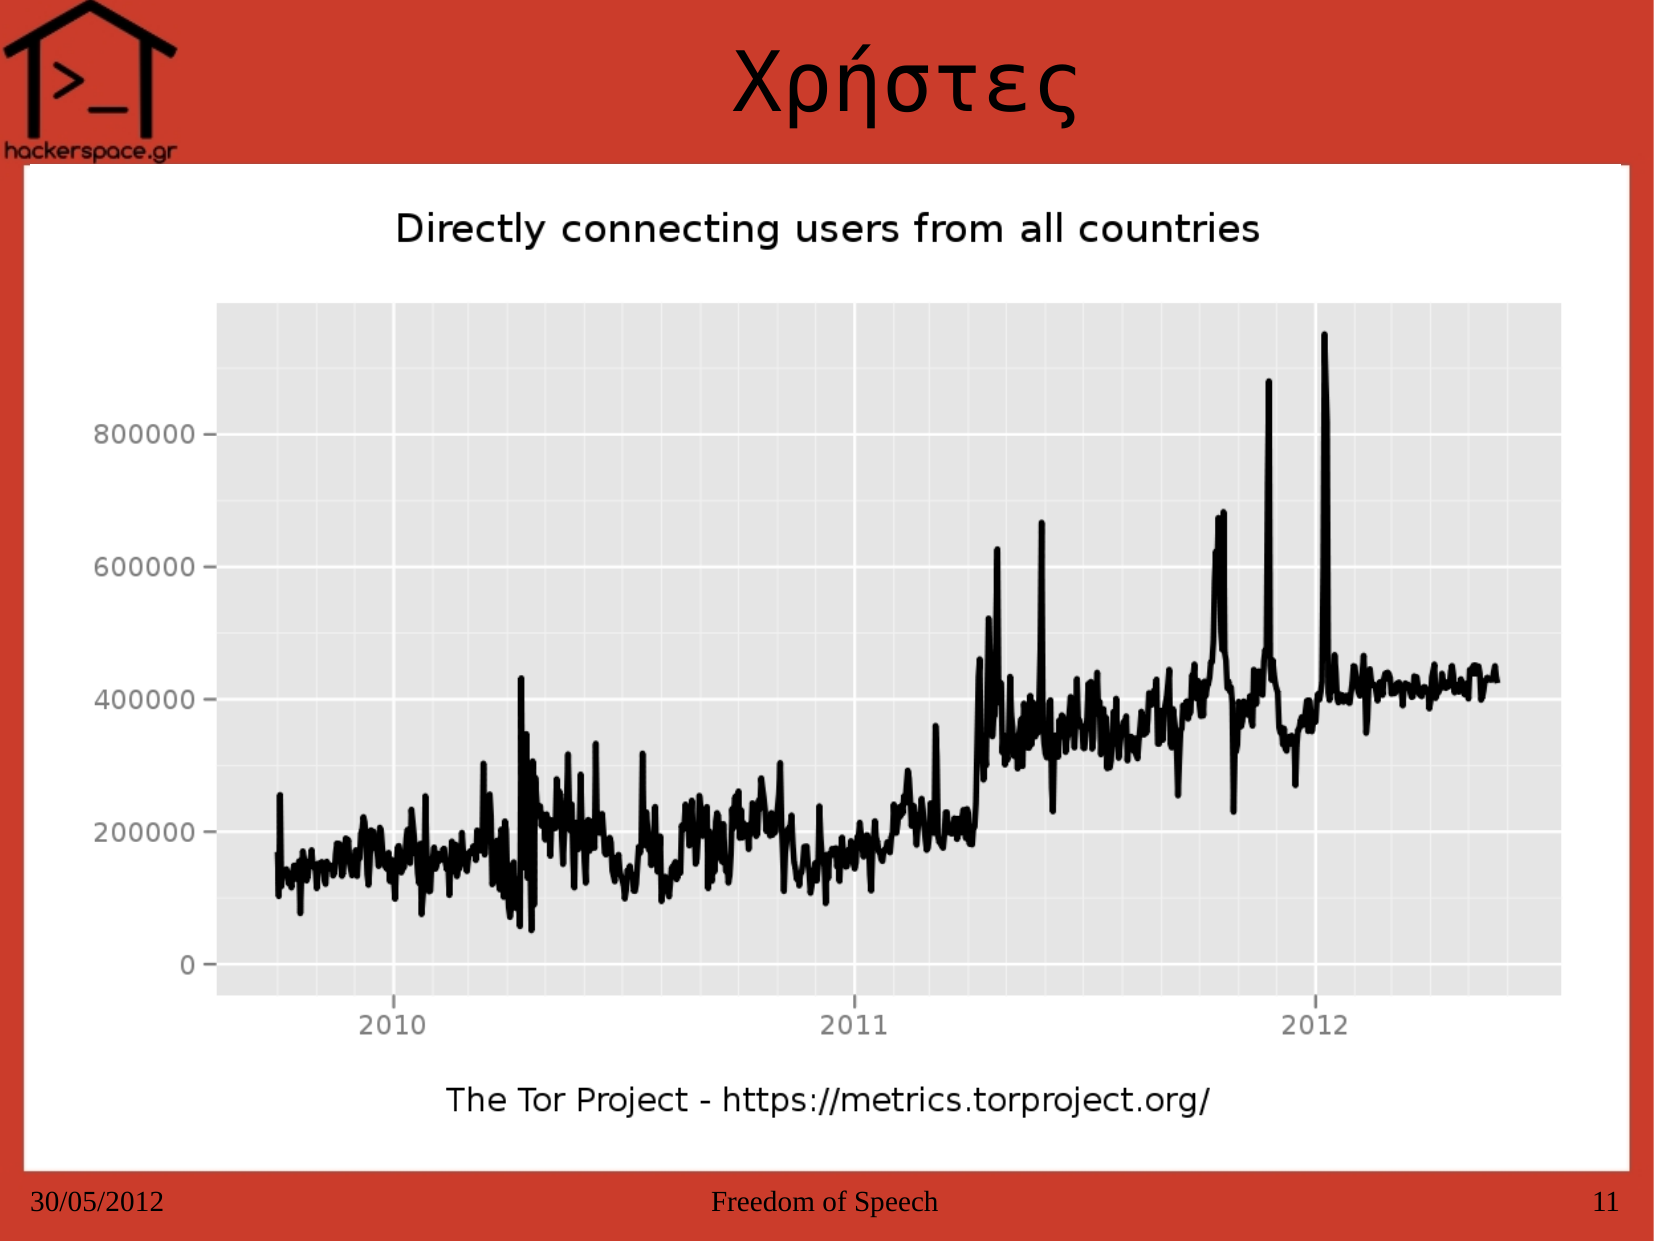

# Χρήστες
30/05/2012
Freedom of Speech
11